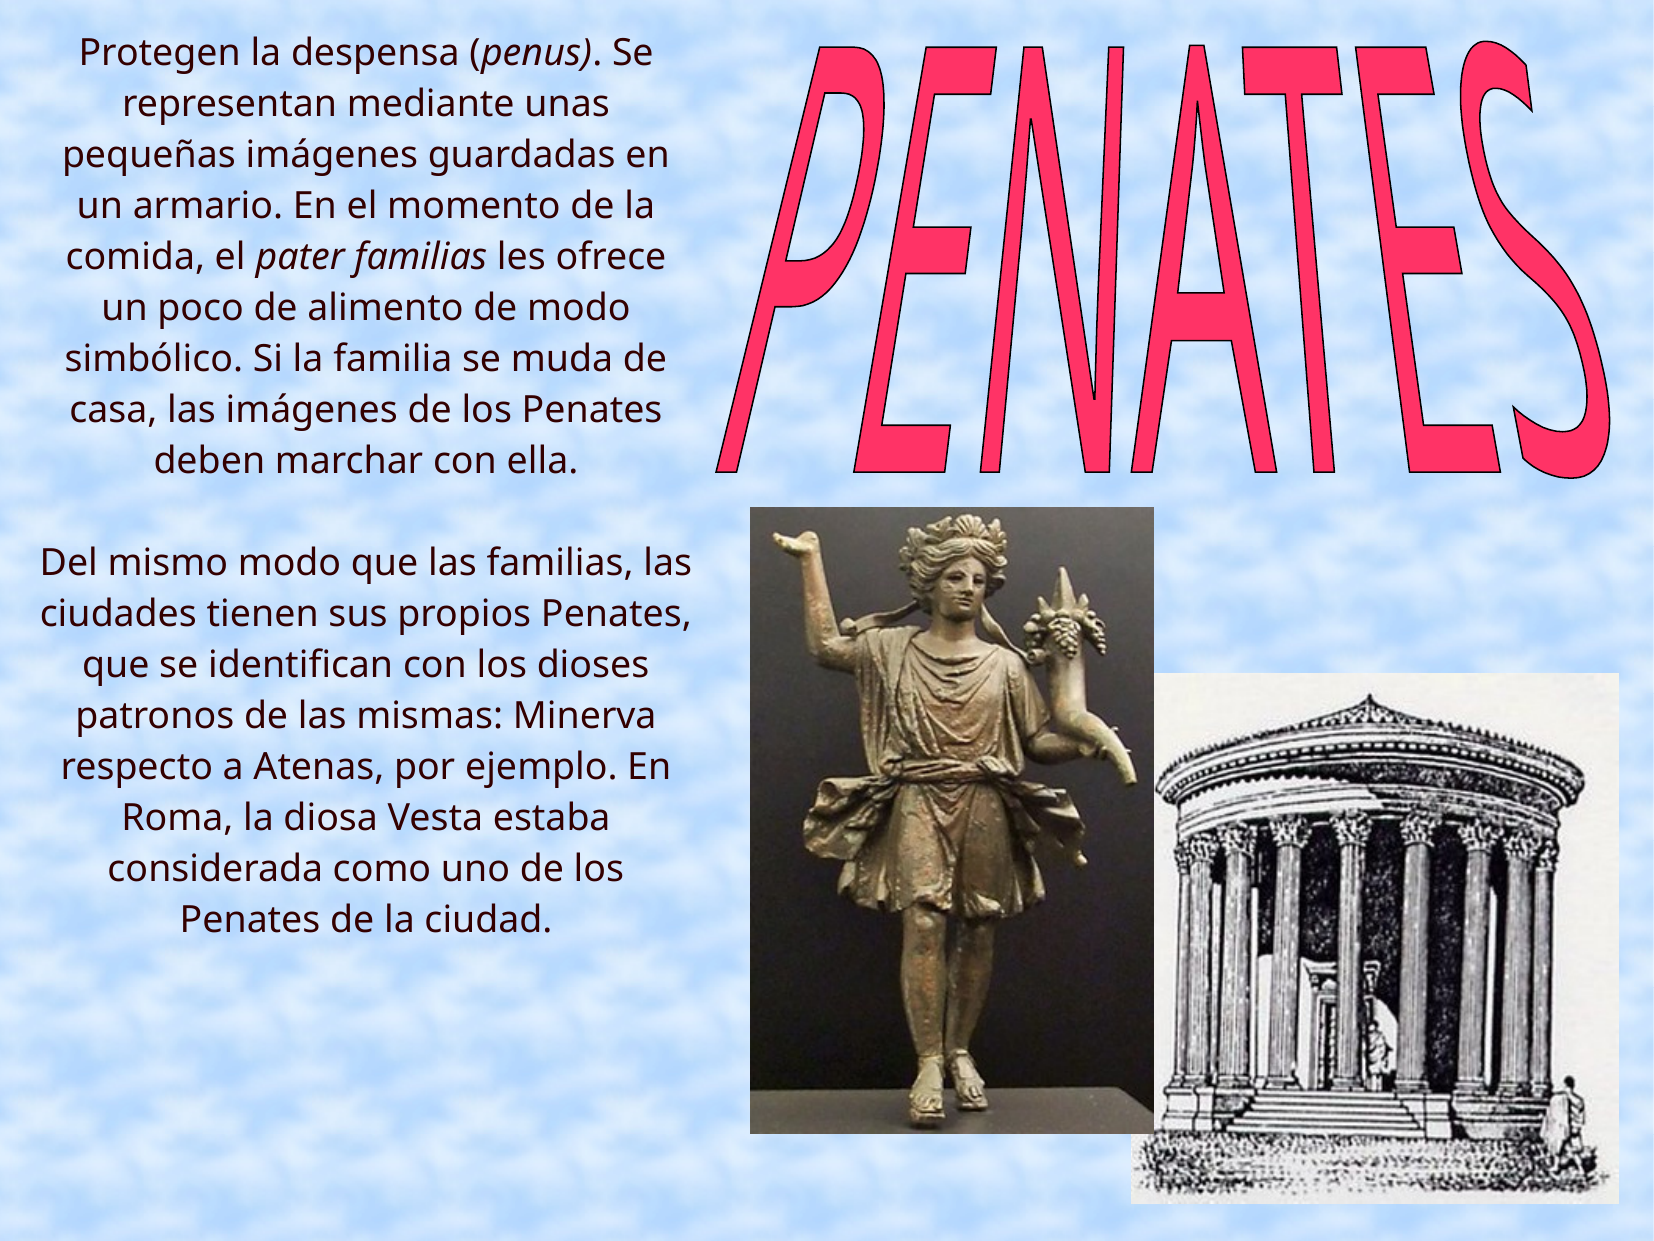

Protegen la despensa (penus). Se representan mediante unas pequeñas imágenes guardadas en un armario. En el momento de la comida, el pater familias les ofrece un poco de alimento de modo simbólico. Si la familia se muda de casa, las imágenes de los Penates deben marchar con ella.
Del mismo modo que las familias, las ciudades tienen sus propios Penates, que se identifican con los dioses patronos de las mismas: Minerva respecto a Atenas, por ejemplo. En Roma, la diosa Vesta estaba considerada como uno de los Penates de la ciudad.
PENATES